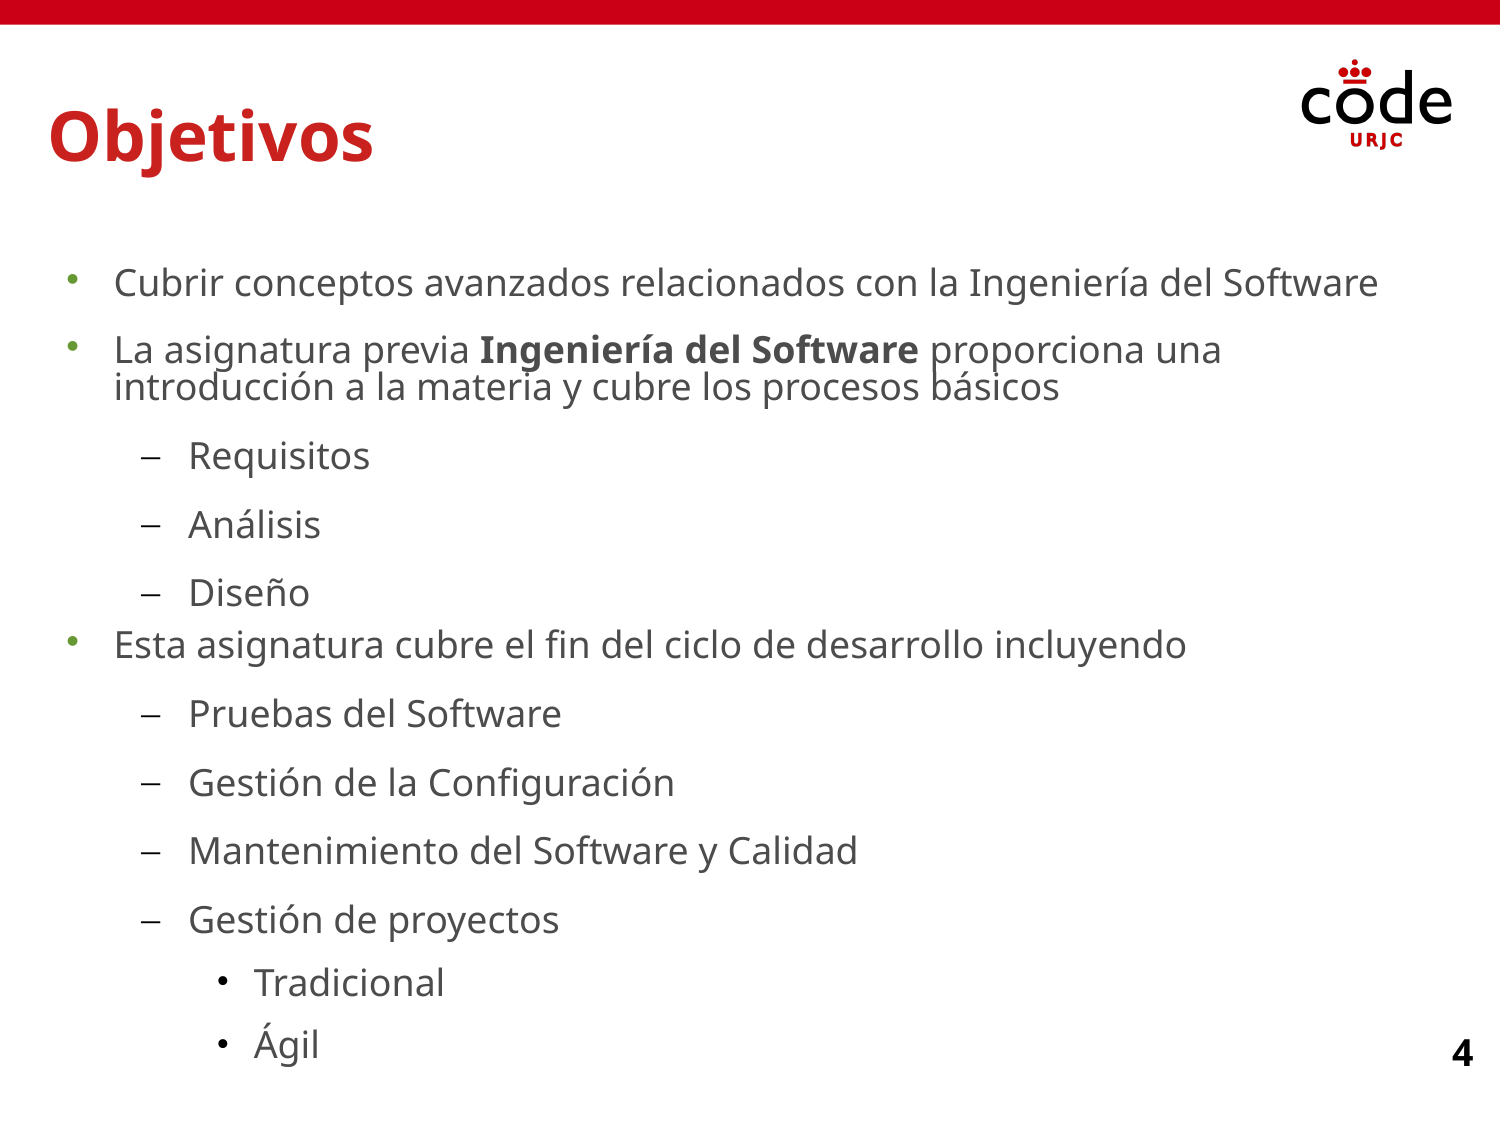

# Objetivos
Cubrir conceptos avanzados relacionados con la Ingeniería del Software
La asignatura previa Ingeniería del Software proporciona una introducción a la materia y cubre los procesos básicos
Requisitos
Análisis
Diseño
Esta asignatura cubre el fin del ciclo de desarrollo incluyendo
Pruebas del Software
Gestión de la Configuración
Mantenimiento del Software y Calidad
Gestión de proyectos
Tradicional
Ágil
4